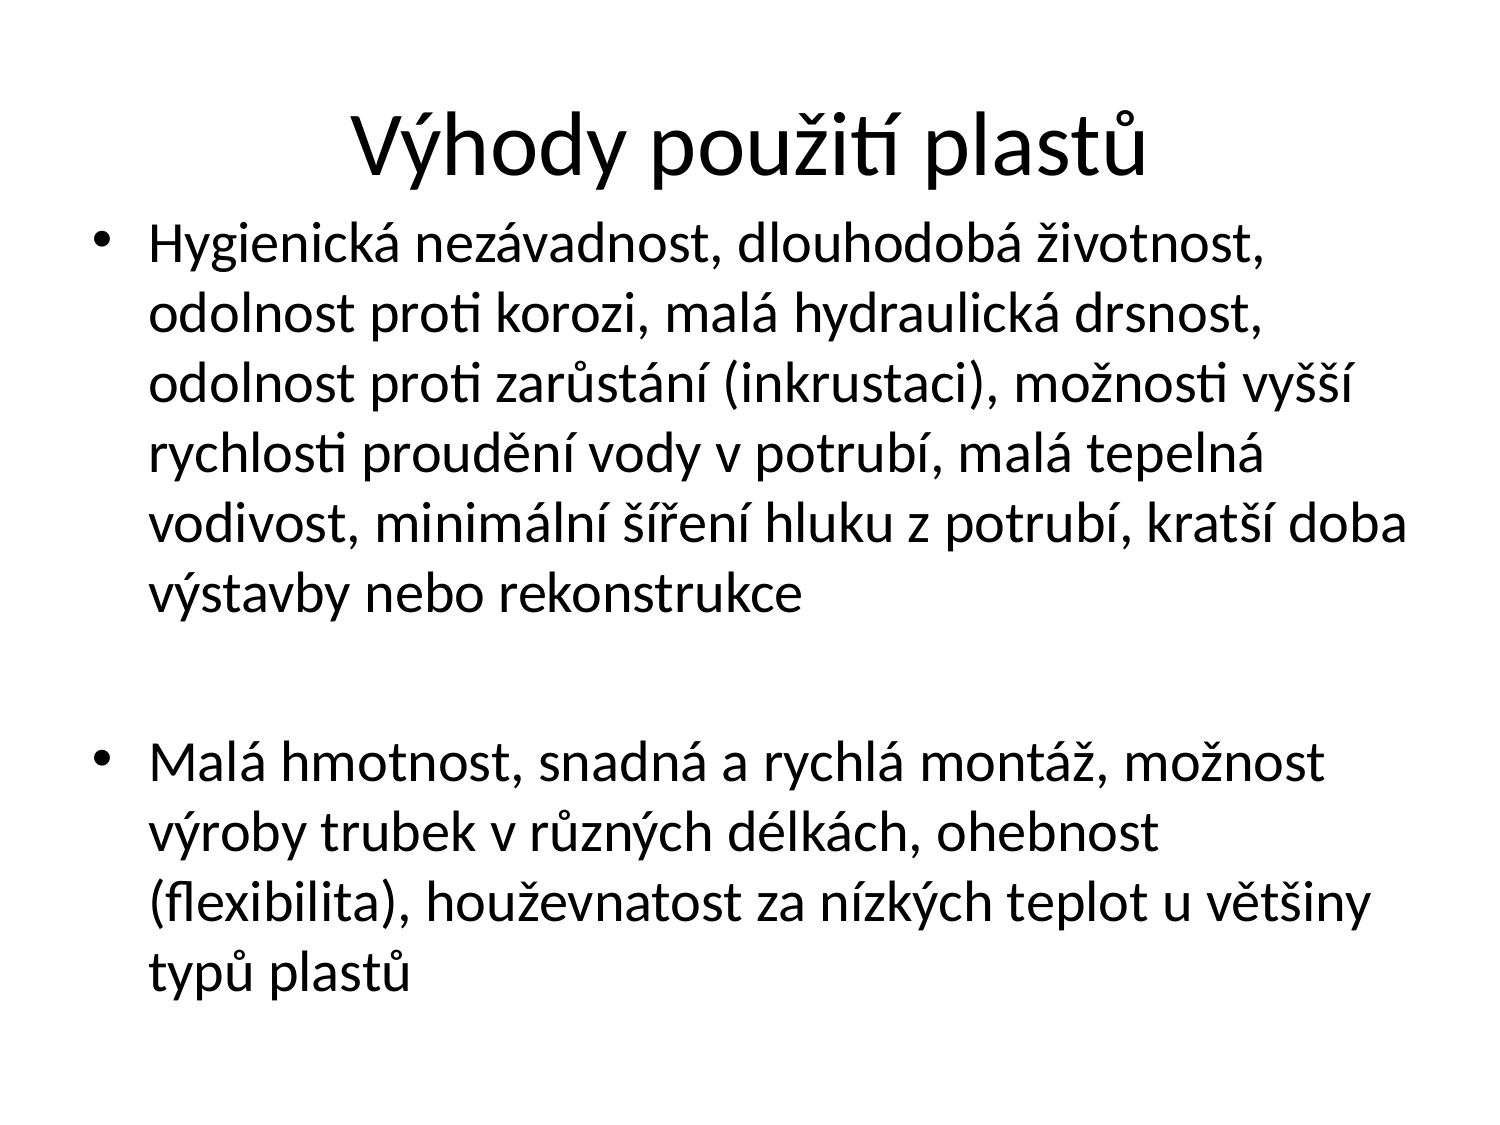

# Výhody použití plastů
Hygienická nezávadnost, dlouhodobá životnost, odolnost proti korozi, malá hydraulická drsnost, odolnost proti zarůstání (inkrustaci), možnosti vyšší rychlosti proudění vody v potrubí, malá tepelná vodivost, minimální šíření hluku z potrubí, kratší doba výstavby nebo rekonstrukce
Malá hmotnost, snadná a rychlá montáž, možnost výroby trubek v různých délkách, ohebnost (flexibilita), houževnatost za nízkých teplot u většiny typů plastů